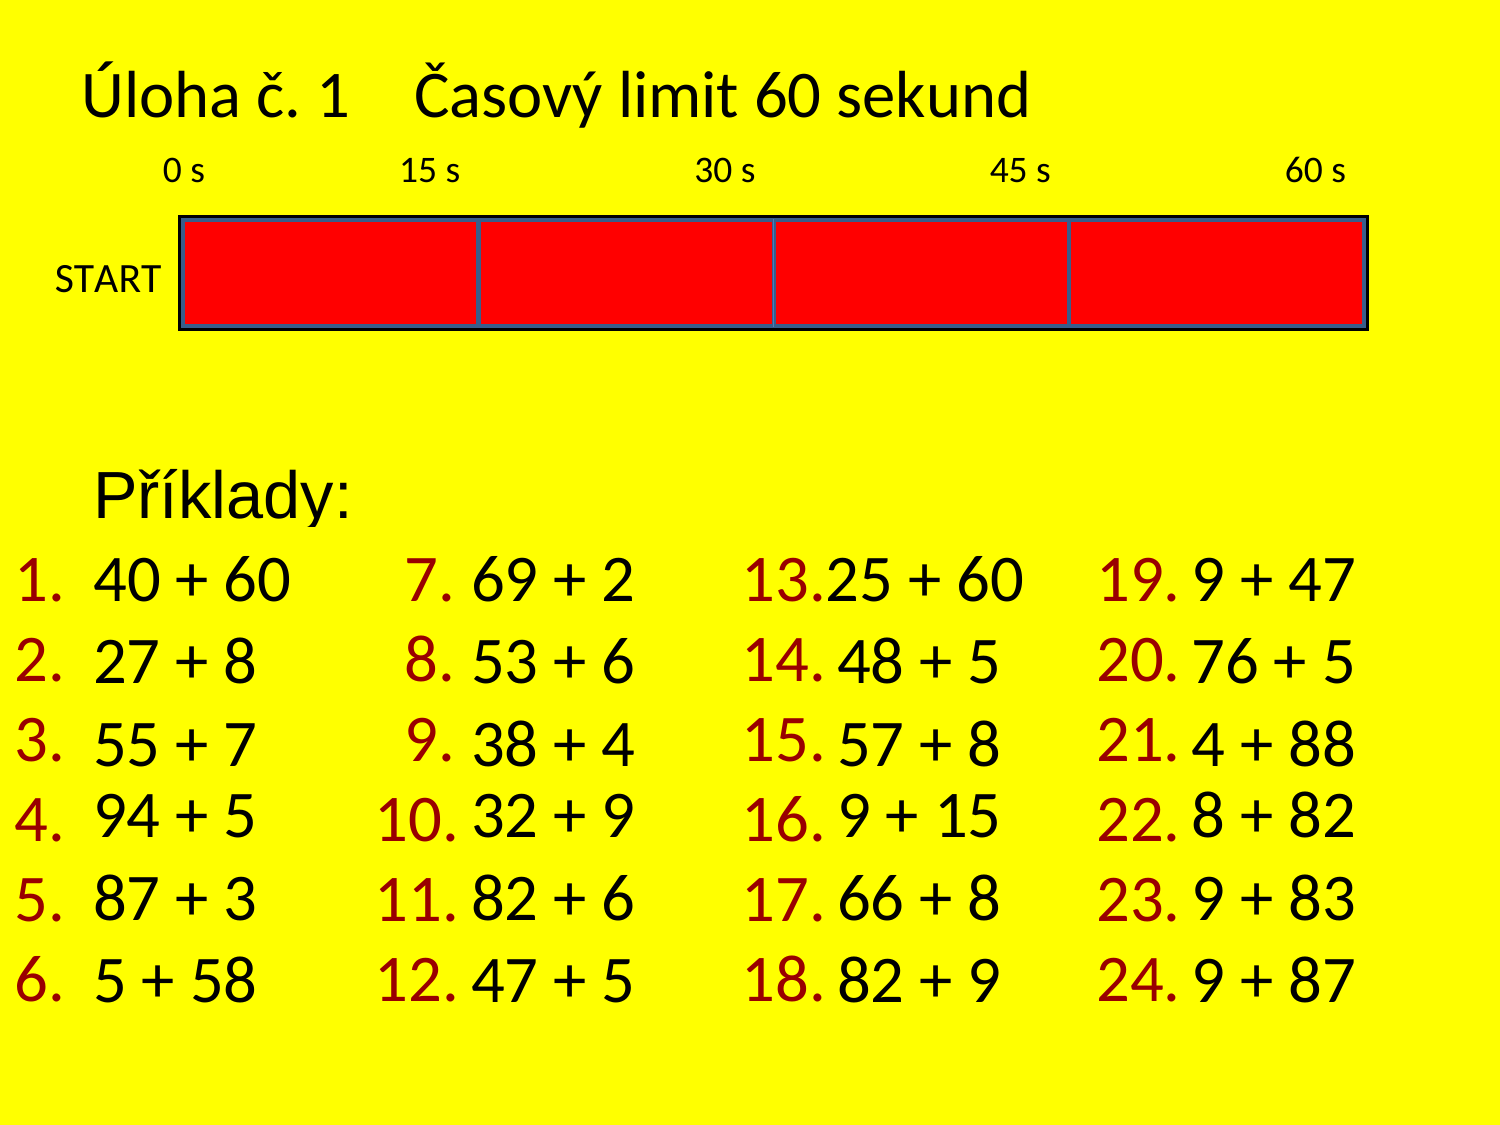

Úloha č. 1
Časový limit 60 sekund
0 s
15 s
30 s
45 s
60 s
START
Příklady:
1.
2.
3.
4.
5.
6.
40 + 60
 7.
 8.
 9.
10.
11.
12.
69 + 2
13.
14.
15.
16.
17.
18.
25 + 60
19.
20.
21.
22.
23.
24.
9 + 47
27 + 8
53 + 6
48 + 5
76 + 5
55 + 7
38 + 4
57 + 8
4 + 88
94 + 5
32 + 9
9 + 15
8 + 82
87 + 3
82 + 6
66 + 8
9 + 83
5 + 58
47 + 5
82 + 9
9 + 87